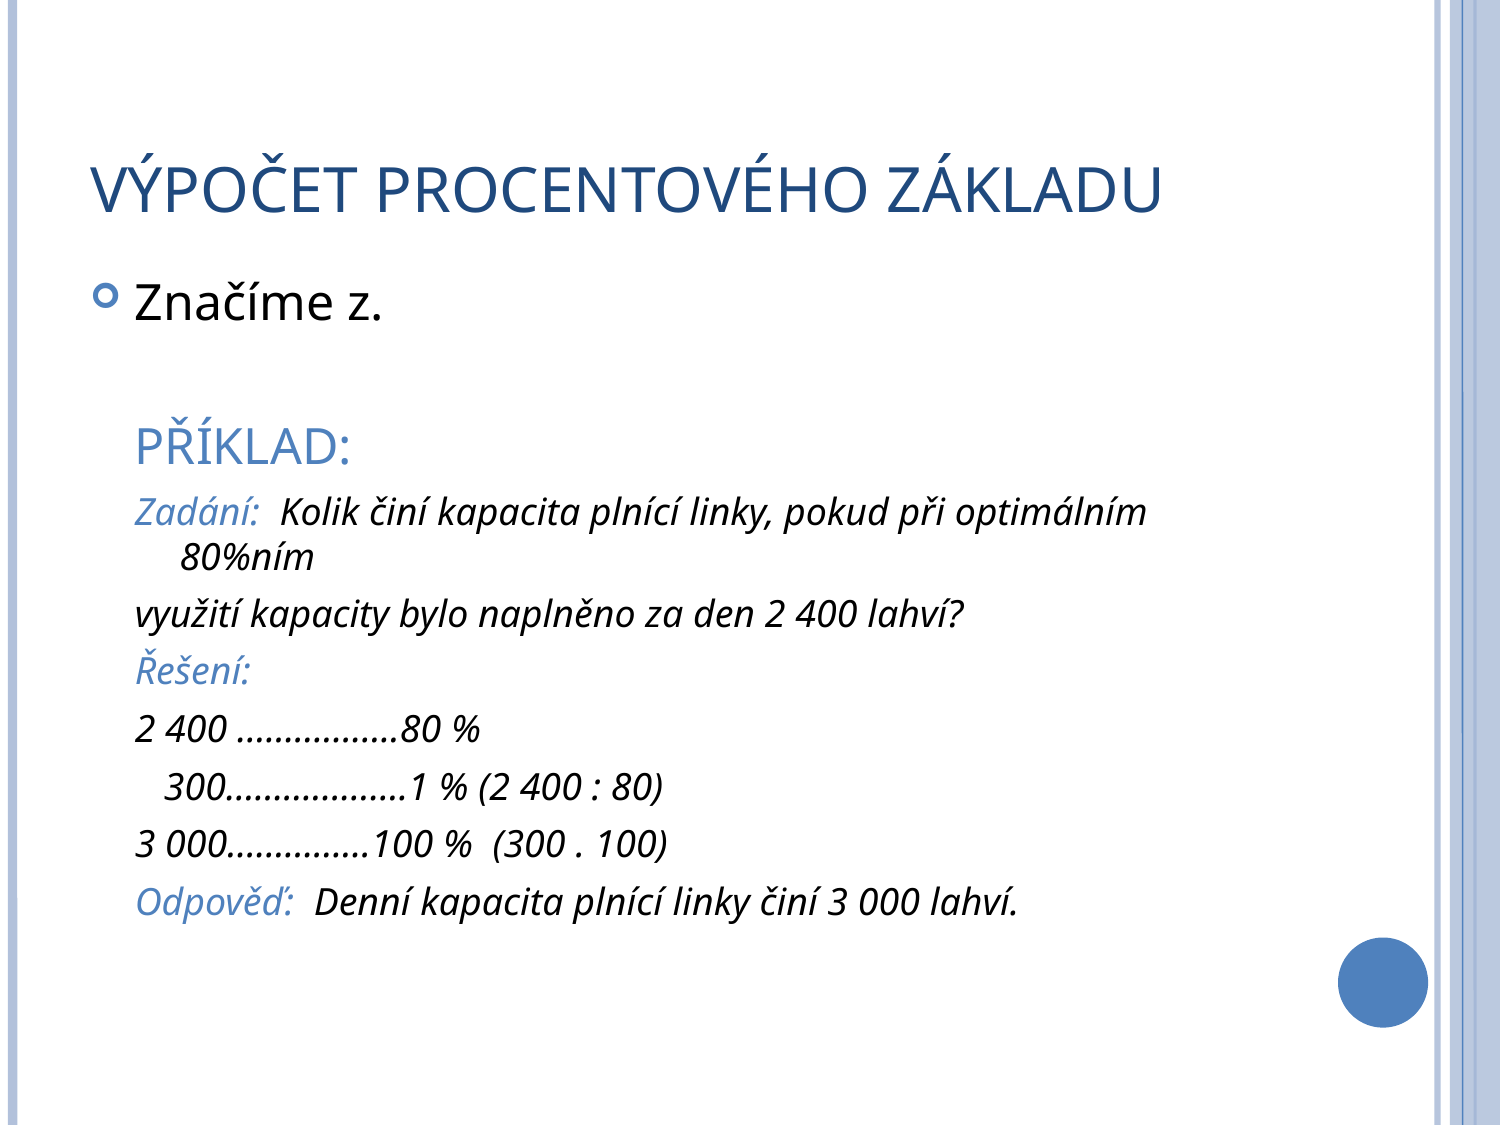

# Výpočet procentového základu
Značíme z.
PŘÍKLAD:
Zadání: Kolik činí kapacita plnící linky, pokud při optimálním 80%ním
využití kapacity bylo naplněno za den 2 400 lahví?
Řešení:
2 400 ……………..80 %
 300……………….1 % (2 400 : 80)
3 000……………100 % (300 . 100)
Odpověď: Denní kapacita plnící linky činí 3 000 lahví.